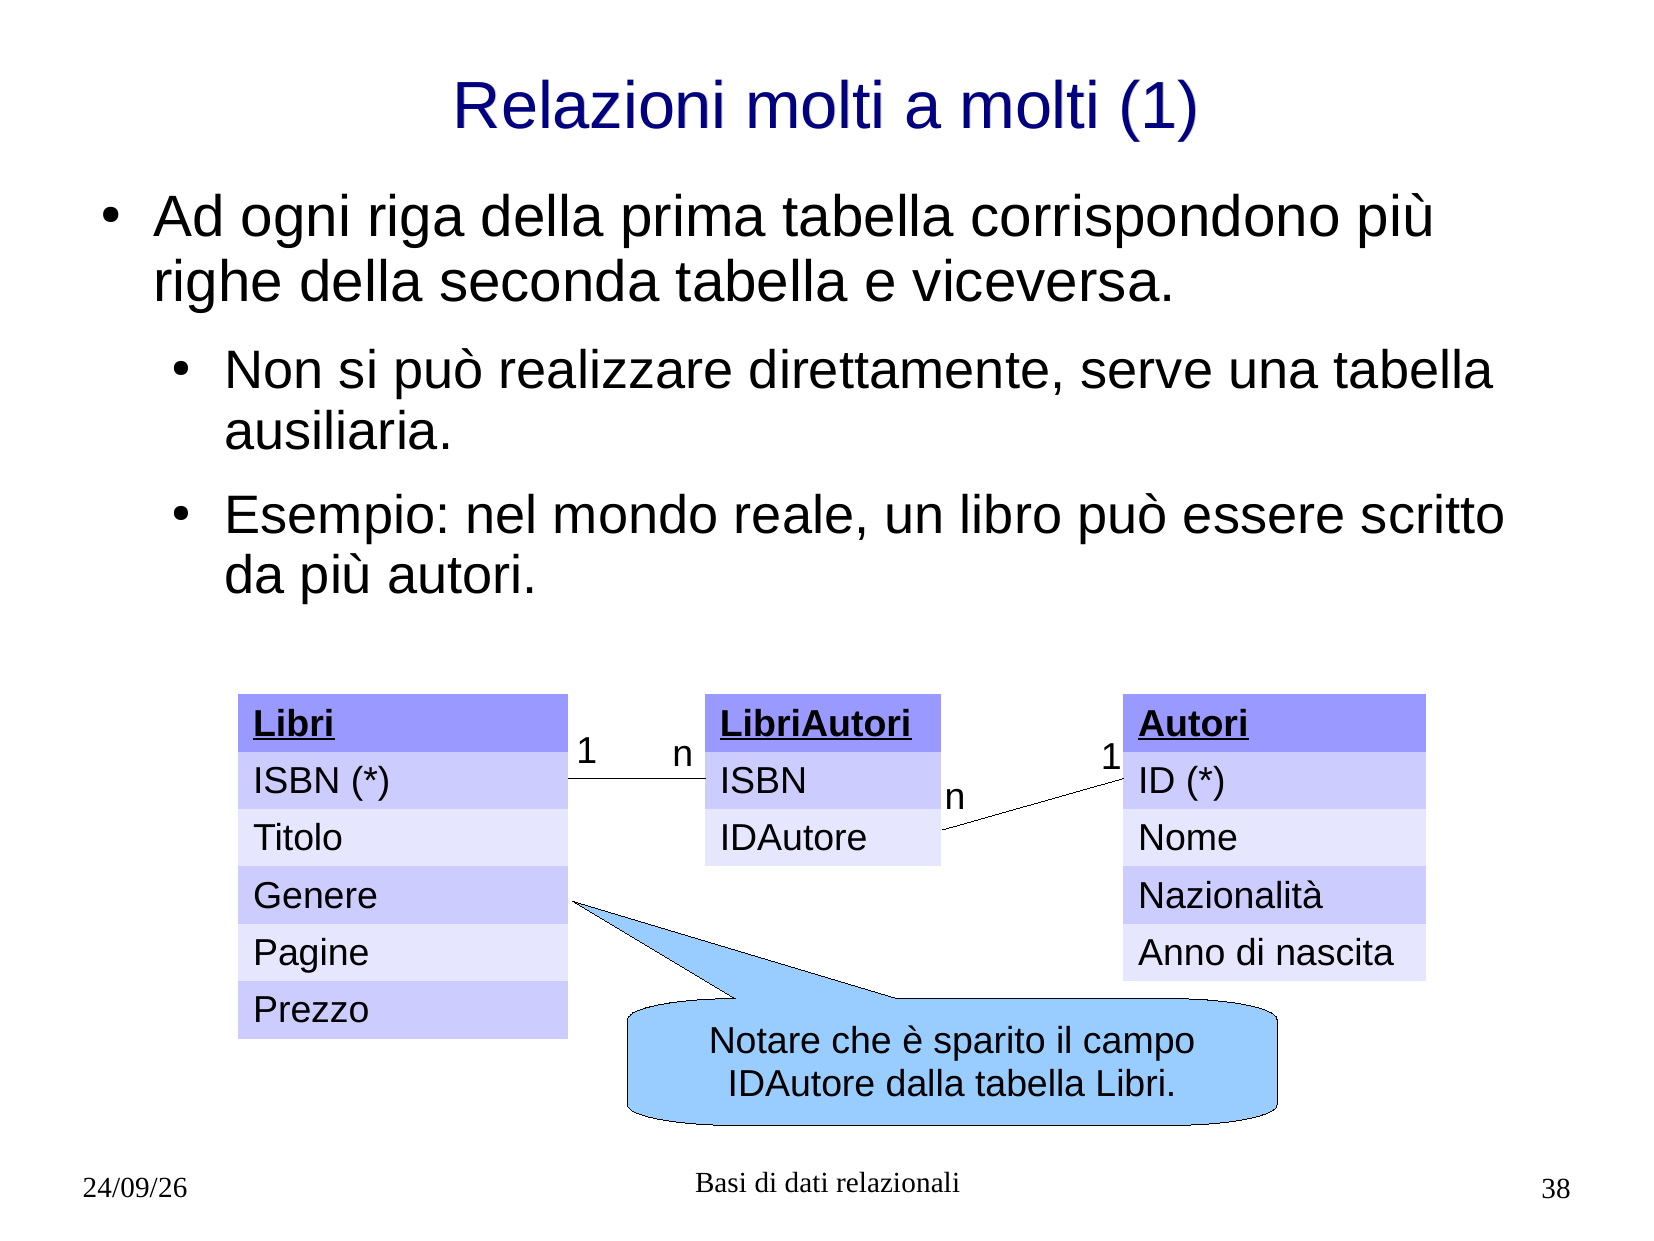

# Relazioni molti a molti (1)
Ad ogni riga della prima tabella corrispondono più righe della seconda tabella e viceversa.
Non si può realizzare direttamente, serve una tabella ausiliaria.
Esempio: nel mondo reale, un libro può essere scritto da più autori.
| Libri |
| --- |
| ISBN (\*) |
| Titolo |
| Genere |
| Pagine |
| Prezzo |
| LibriAutori |
| --- |
| ISBN |
| IDAutore |
| Autori |
| --- |
| ID (\*) |
| Nome |
| Nazionalità |
| Anno di nascita |
1
n
1
n
Notare che è sparito il campo
IDAutore dalla tabella Libri.